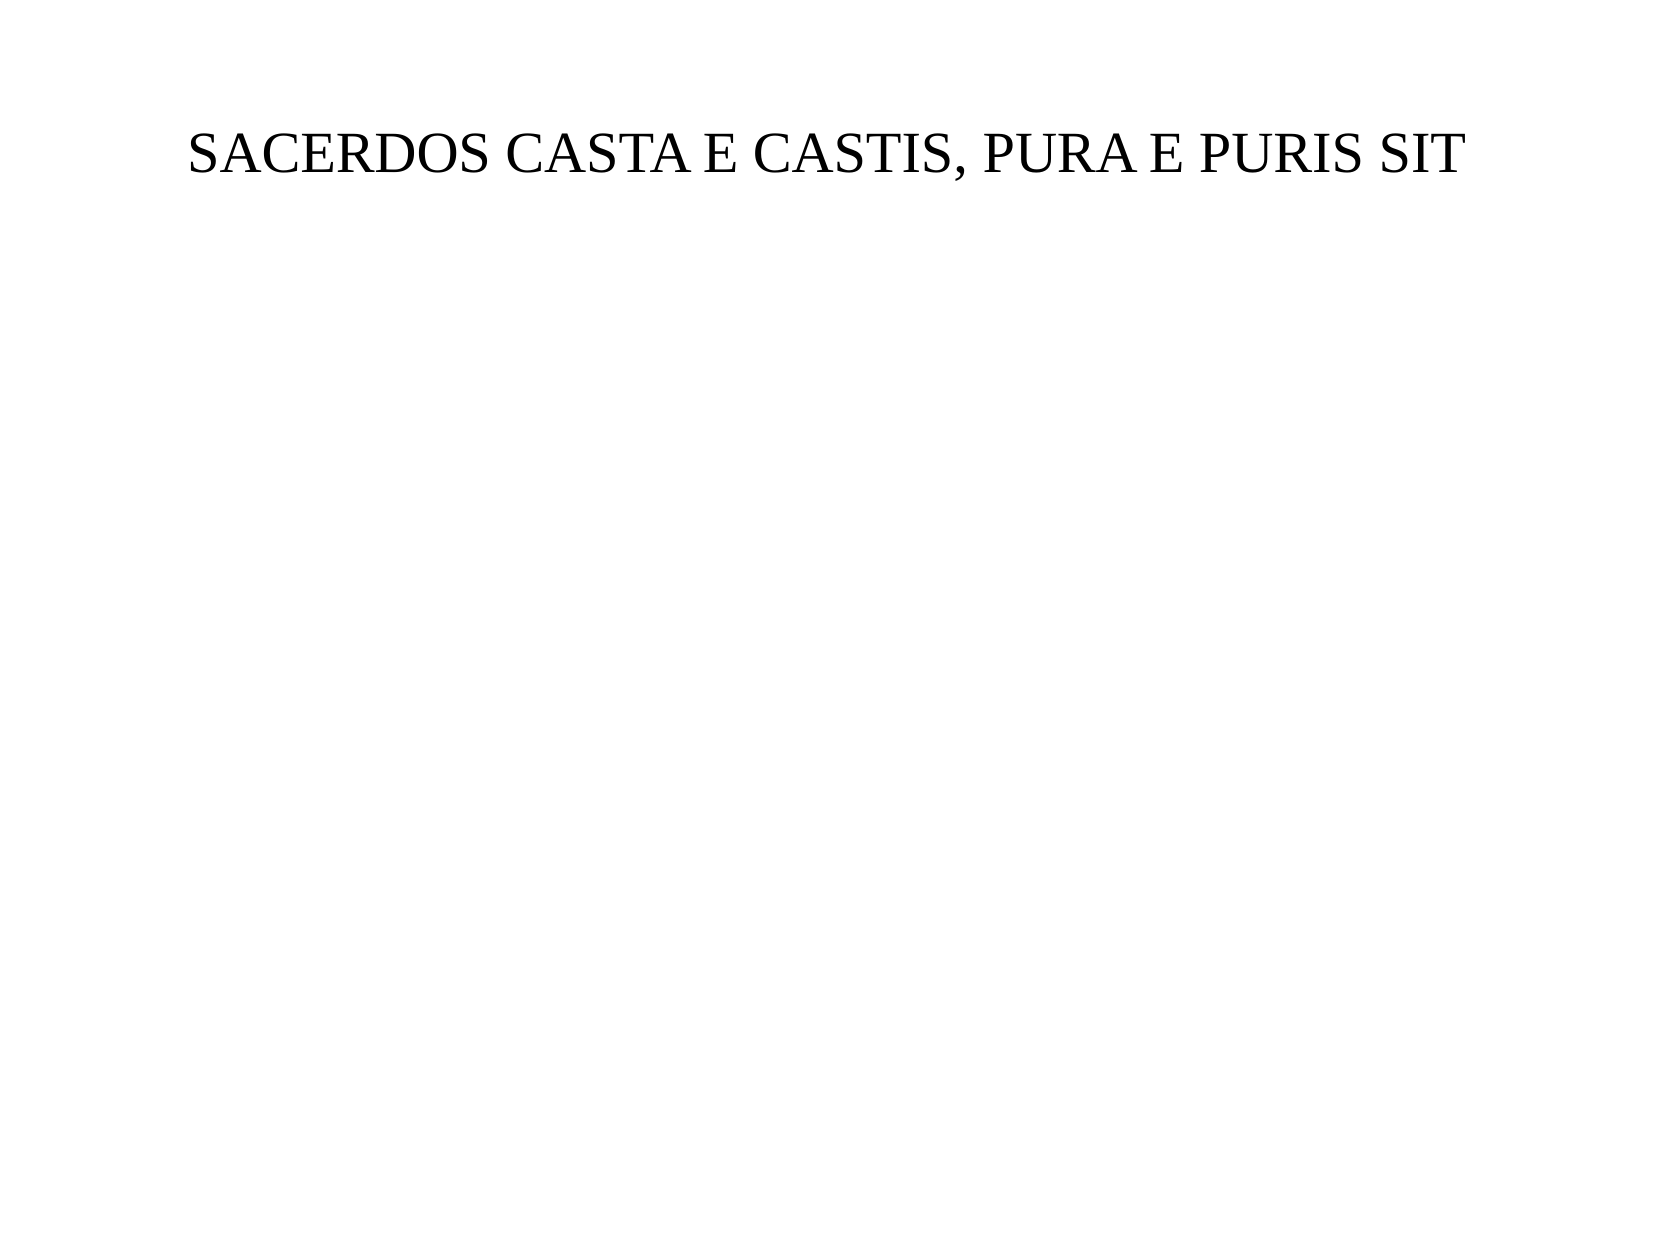

# SACERDOS CASTA E CASTIS, PURA E PURIS SIT